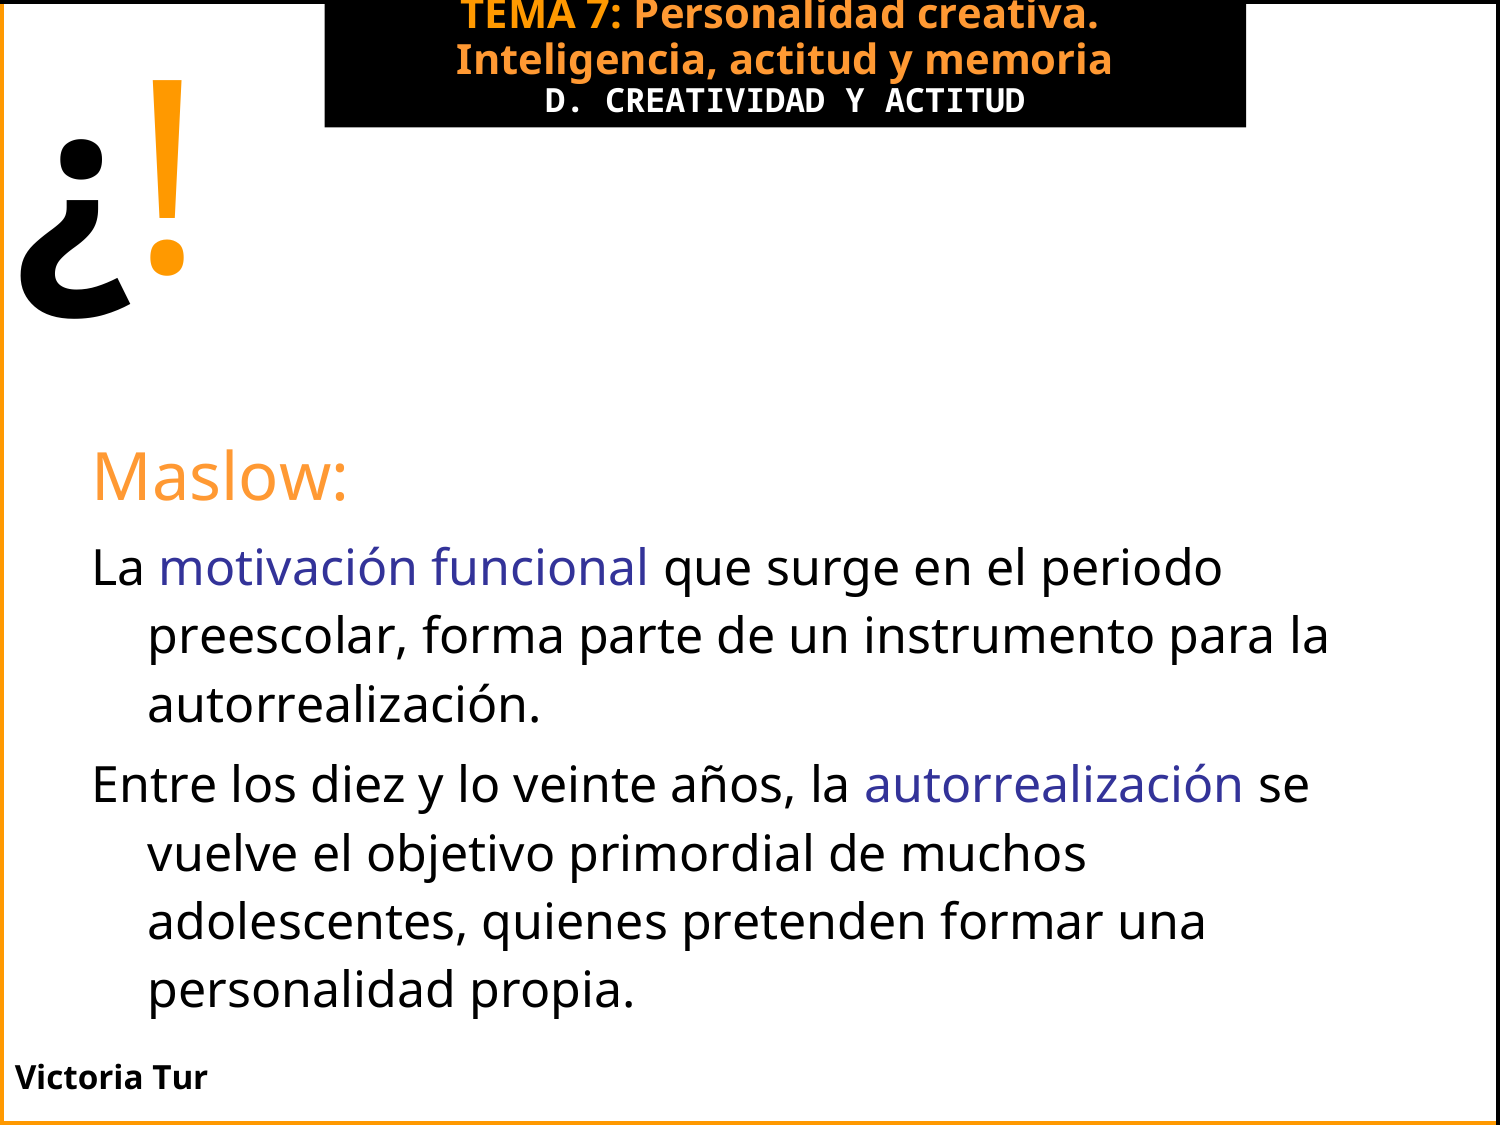

#
Maslow:
La motivación funcional que surge en el periodo preescolar, forma parte de un instrumento para la autorrealización.
Entre los diez y lo veinte años, la autorrealización se vuelve el objetivo primordial de muchos adolescentes, quienes pretenden formar una personalidad propia.